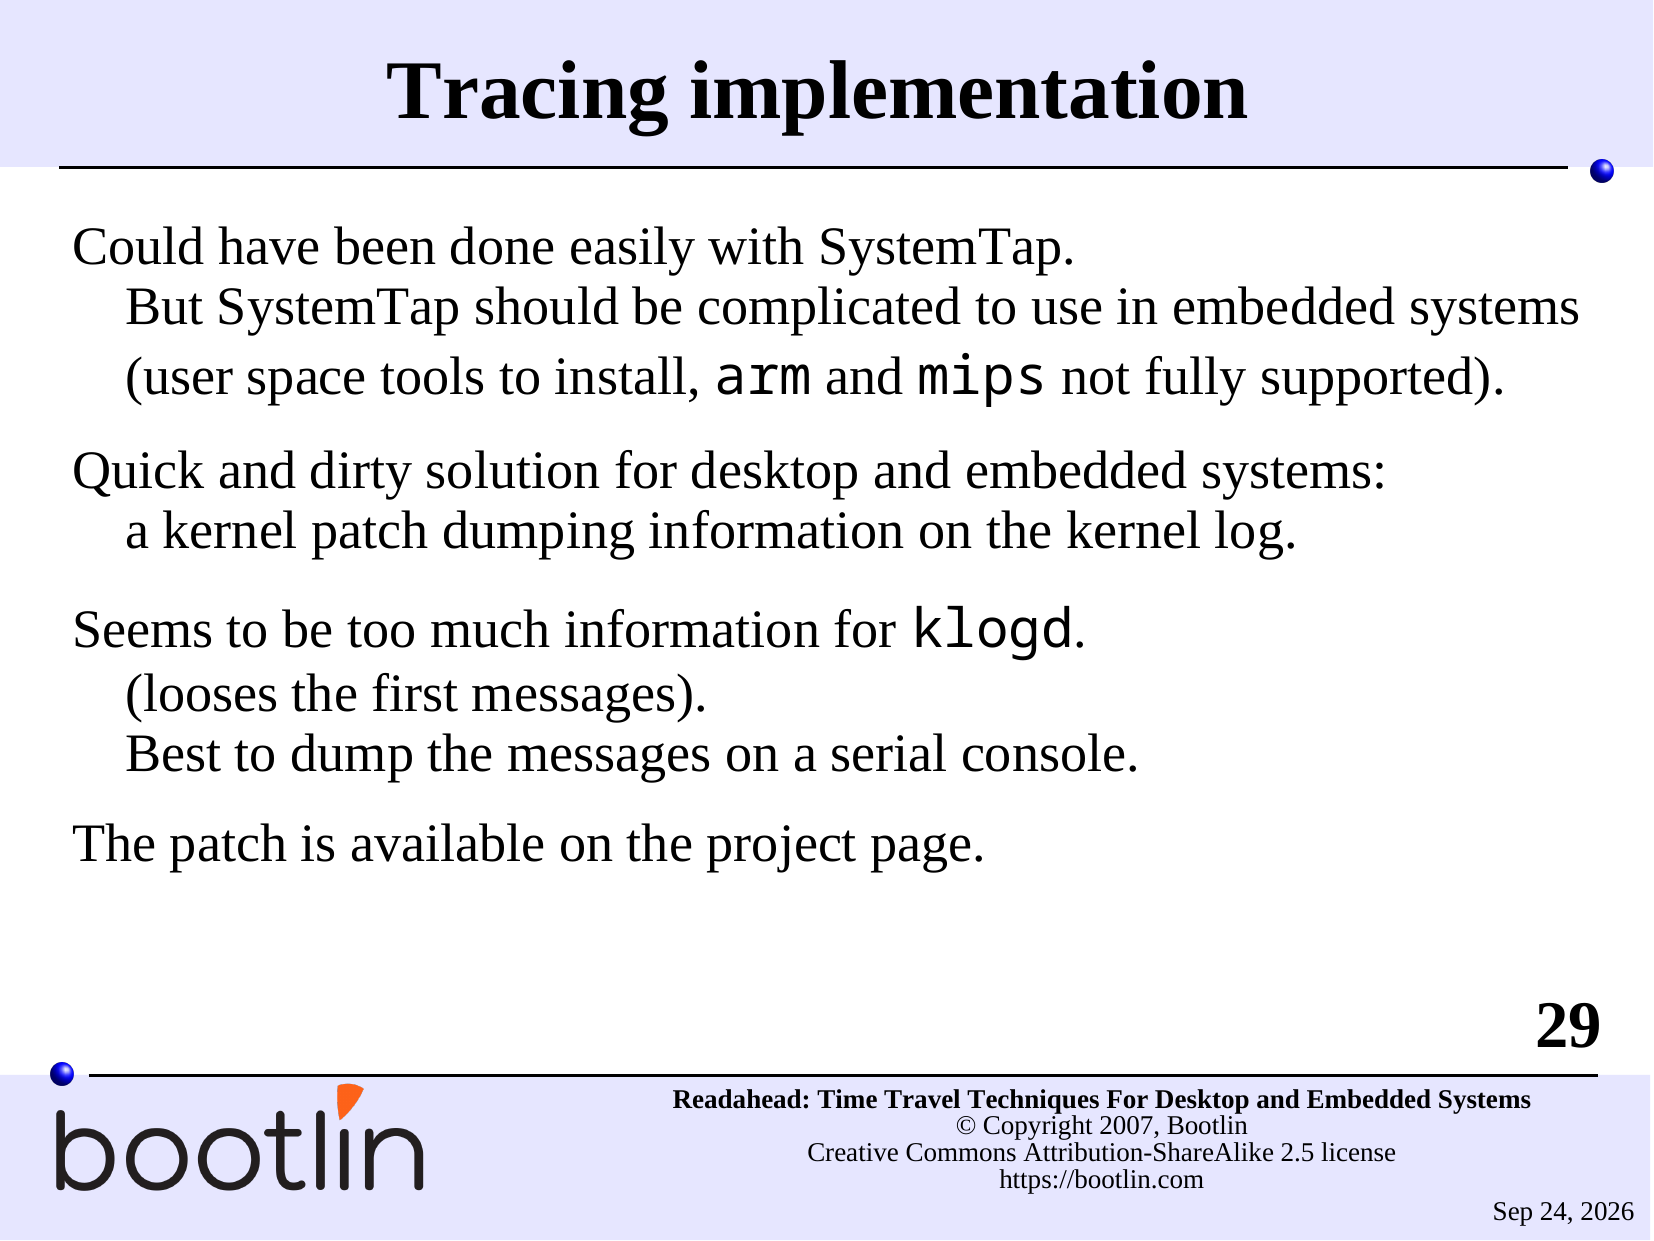

# Tracing implementation
Could have been done easily with SystemTap.
But SystemTap should be complicated to use in embedded systems (user space tools to install, arm and mips not fully supported).
Quick and dirty solution for desktop and embedded systems:
a kernel patch dumping information on the kernel log.
Seems to be too much information for klogd.
(looses the first messages).
Best to dump the messages on a serial console.
The patch is available on the project page.